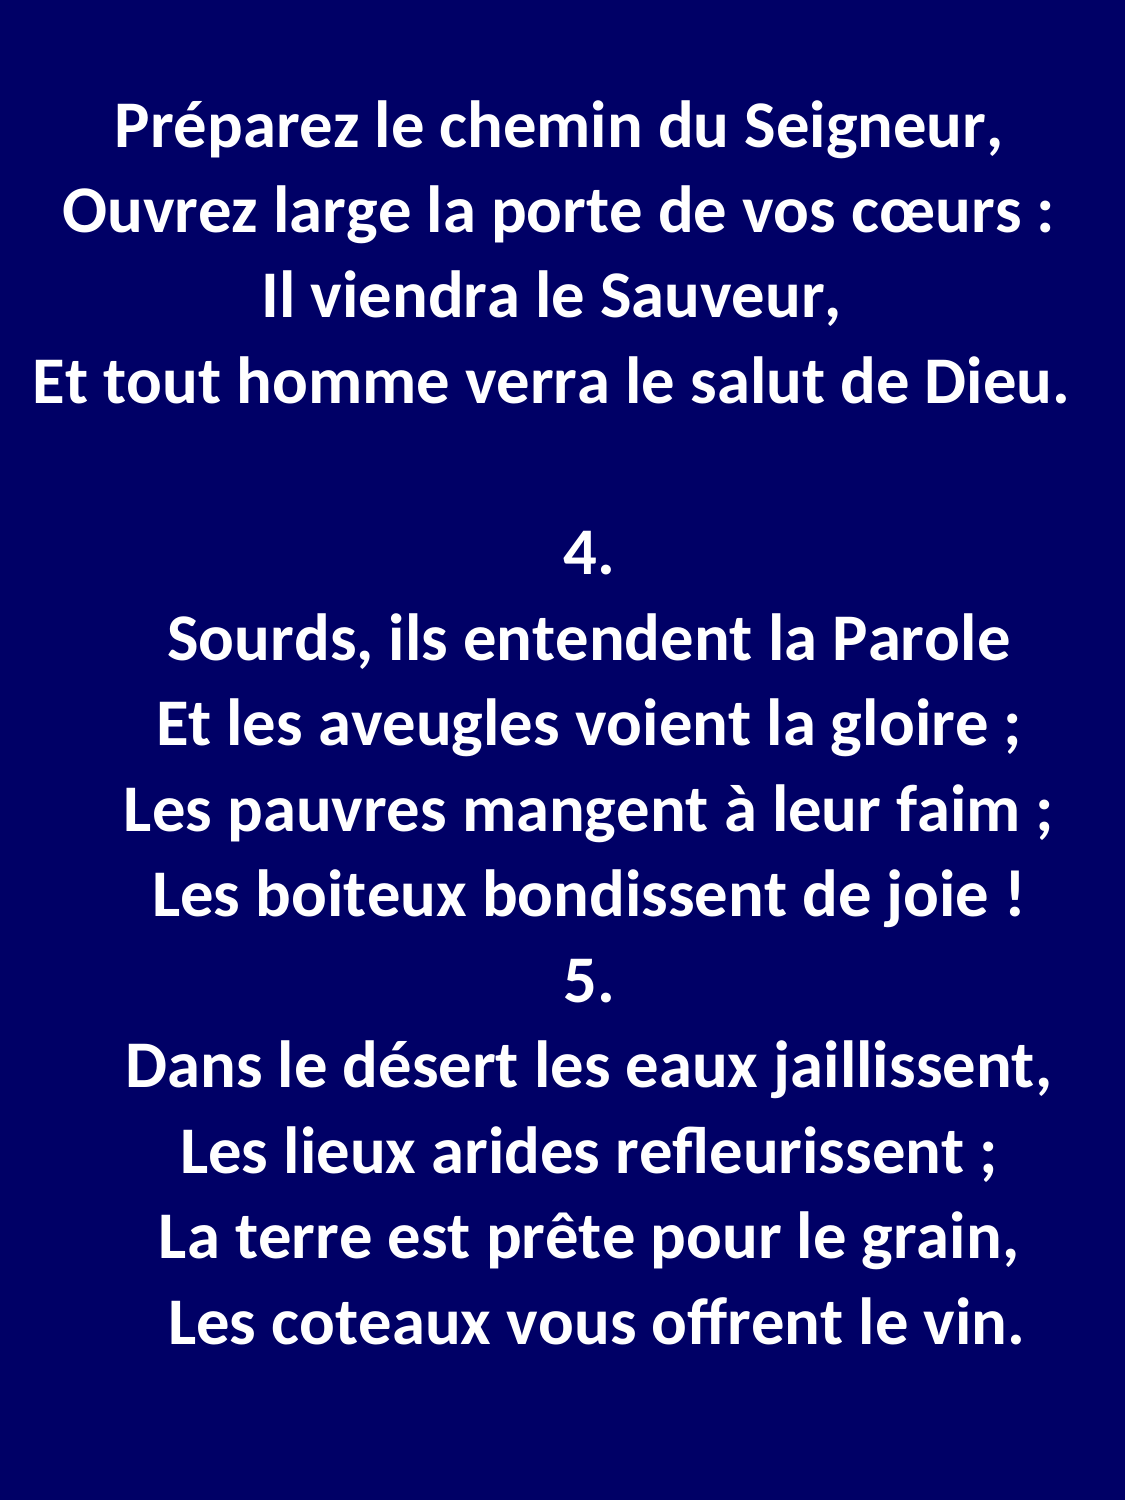

Préparez le chemin du Seigneur,
Ouvrez large la porte de vos cœurs :
Il viendra le Sauveur,
Et tout homme verra le salut de Dieu.
4.
Sourds, ils entendent la Parole
Et les aveugles voient la gloire ;
Les pauvres mangent à leur faim ;
Les boiteux bondissent de joie !
5.
Dans le désert les eaux jaillissent,
Les lieux arides refleurissent ;
La terre est prête pour le grain,
Les coteaux vous offrent le vin.